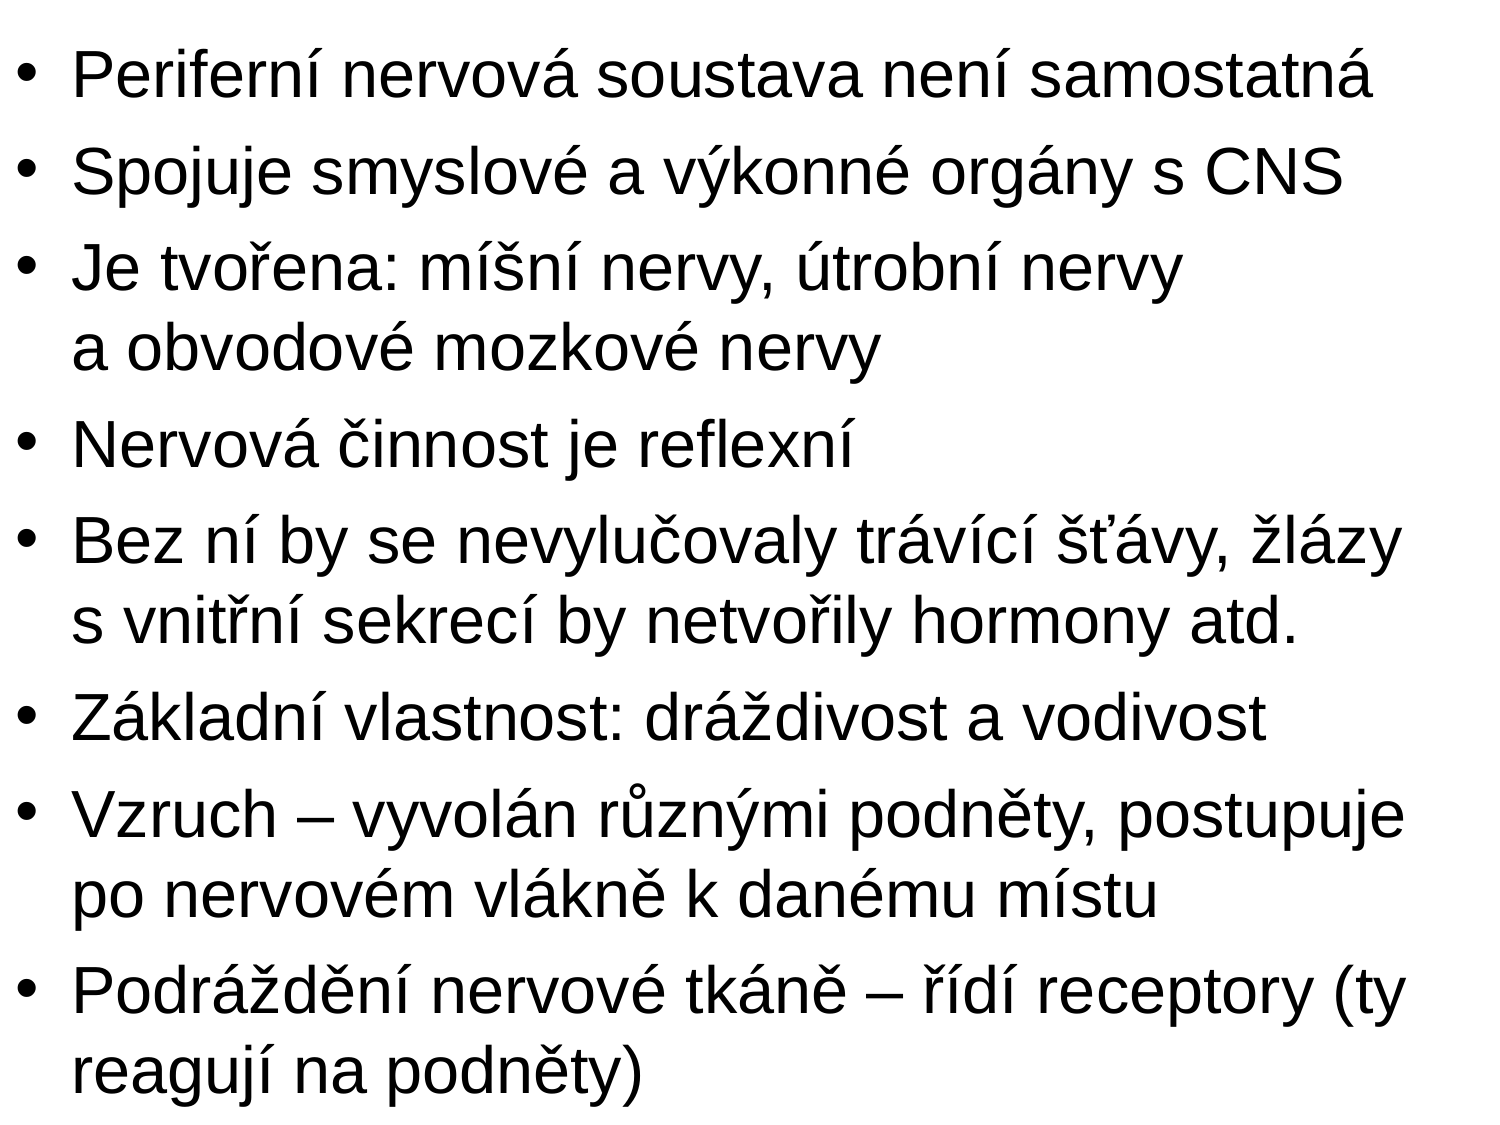

# Periferní nervová soustava není samostatná
Spojuje smyslové a výkonné orgány s CNS
Je tvořena: míšní nervy, útrobní nervy
a obvodové mozkové nervy
Nervová činnost je reflexní
Bez ní by se nevylučovaly trávící šťávy, žlázy
s vnitřní sekrecí by netvořily hormony atd.
Základní vlastnost: dráždivost a vodivost
Vzruch – vyvolán různými podněty, postupuje po nervovém vlákně k danému místu
Podráždění nervové tkáně – řídí receptory (ty reagují na podněty)